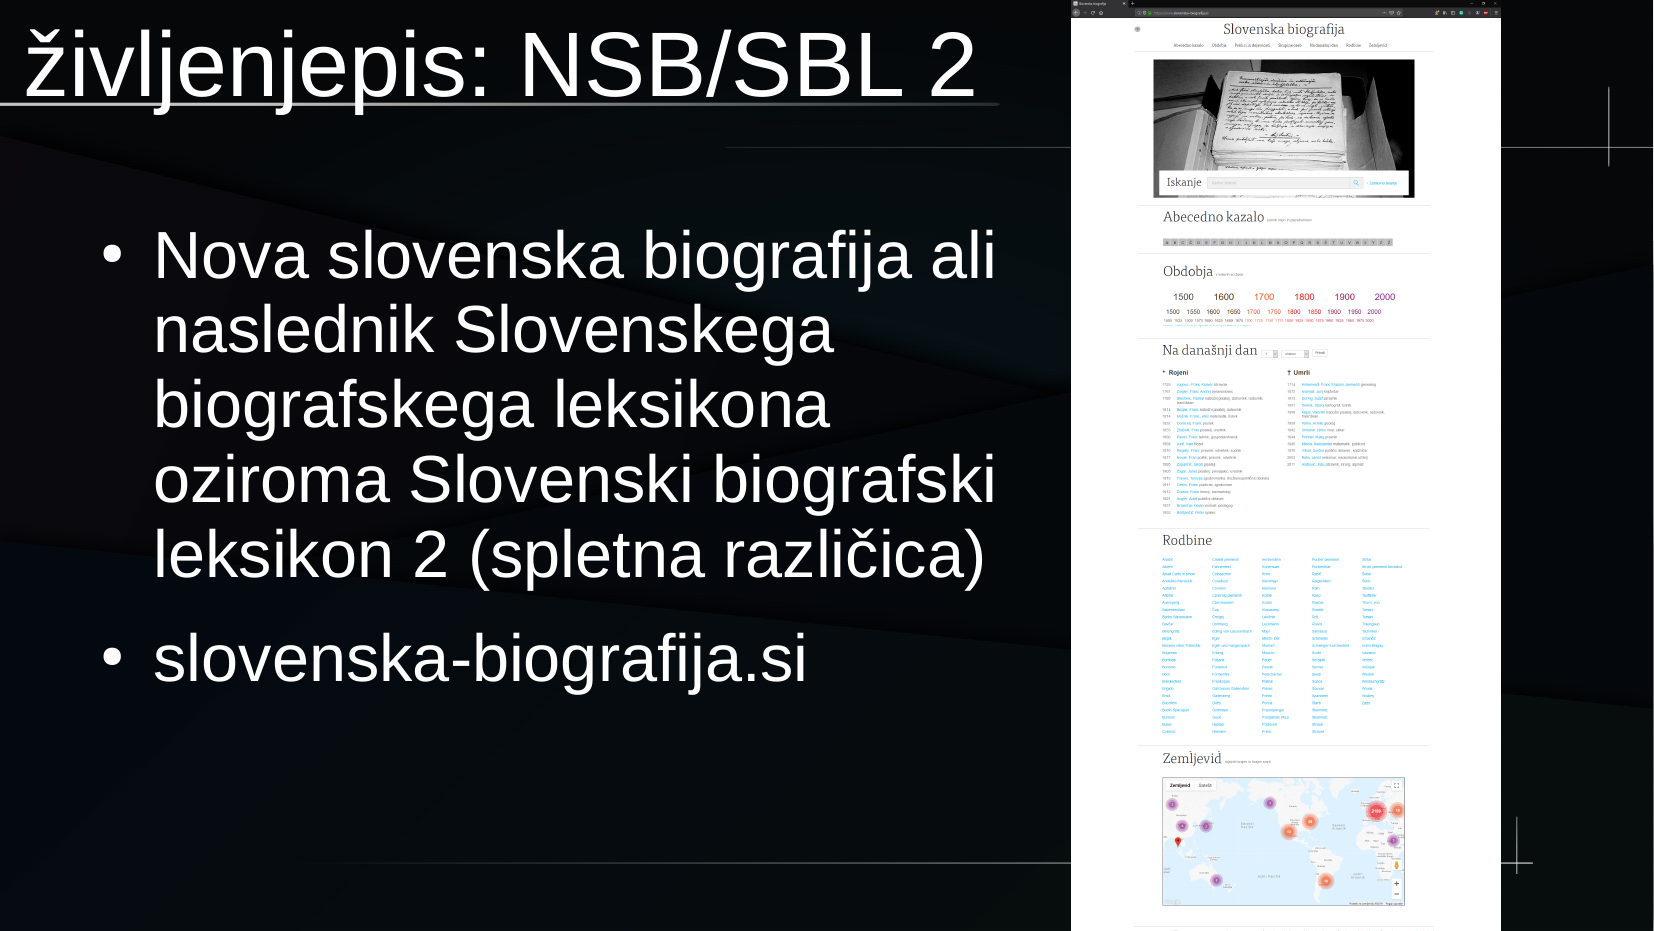

# življenjepis: NSB/SBL 2
Nova slovenska biografija ali naslednik Slovenskega biografskega leksikona oziroma Slovenski biografski leksikon 2 (spletna različica)
slovenska-biografija.si